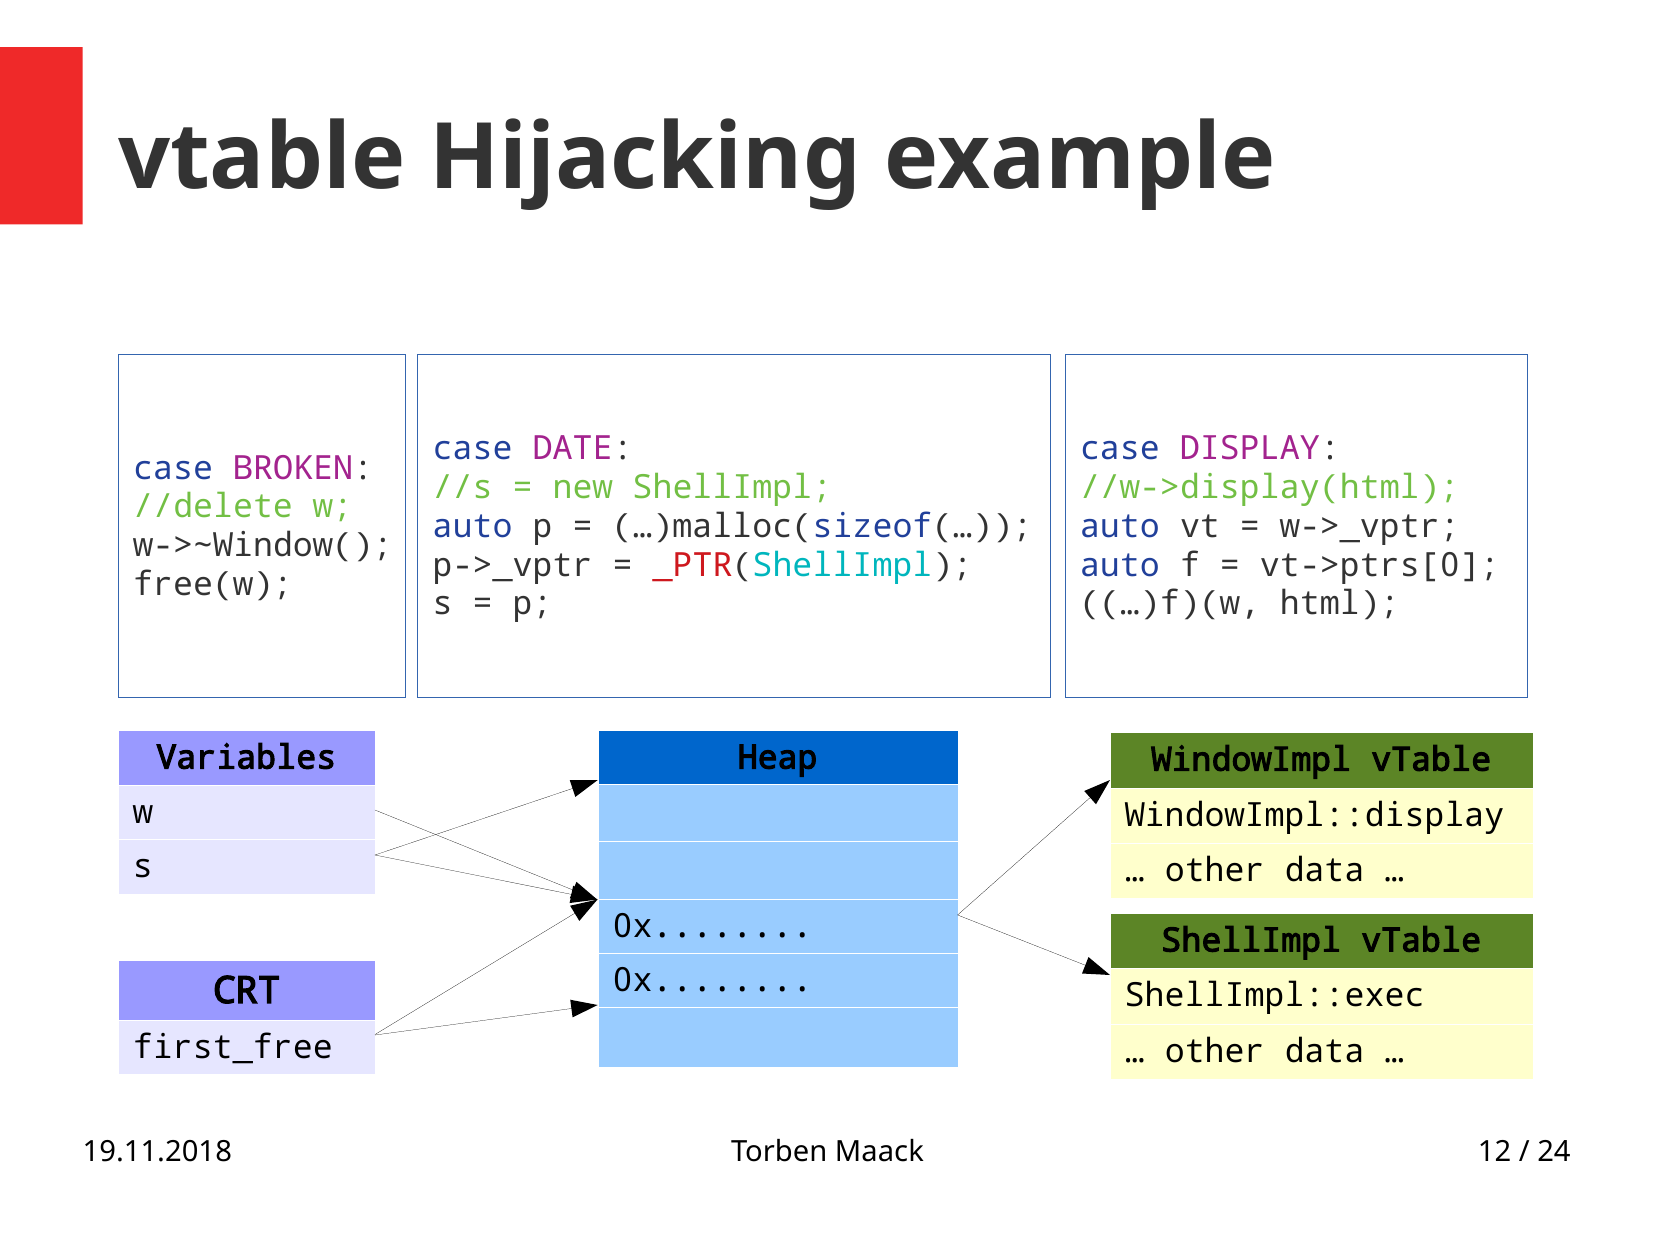

# vtable Hijacking example
case BROKEN:
//delete w;
w->~Window();
free(w);
case DATE:
//s = new ShellImpl;
auto p = (…)malloc(sizeof(…));
p->_vptr = _PTR(ShellImpl);
s = p;
case DISPLAY:
//w->display(html);
auto vt = w->_vptr;
auto f = vt->ptrs[0];
((…)f)(w, html);
| Variables |
| --- |
| w |
| s |
| Heap |
| --- |
| |
| |
| 0x........ |
| 0x........ |
| |
| WindowImpl vTable |
| --- |
| WindowImpl::display |
| … other data … |
| ShellImpl vTable |
| --- |
| ShellImpl::exec |
| … other data … |
| CRT |
| --- |
| first\_free |
19.11.2018
Torben Maack
12